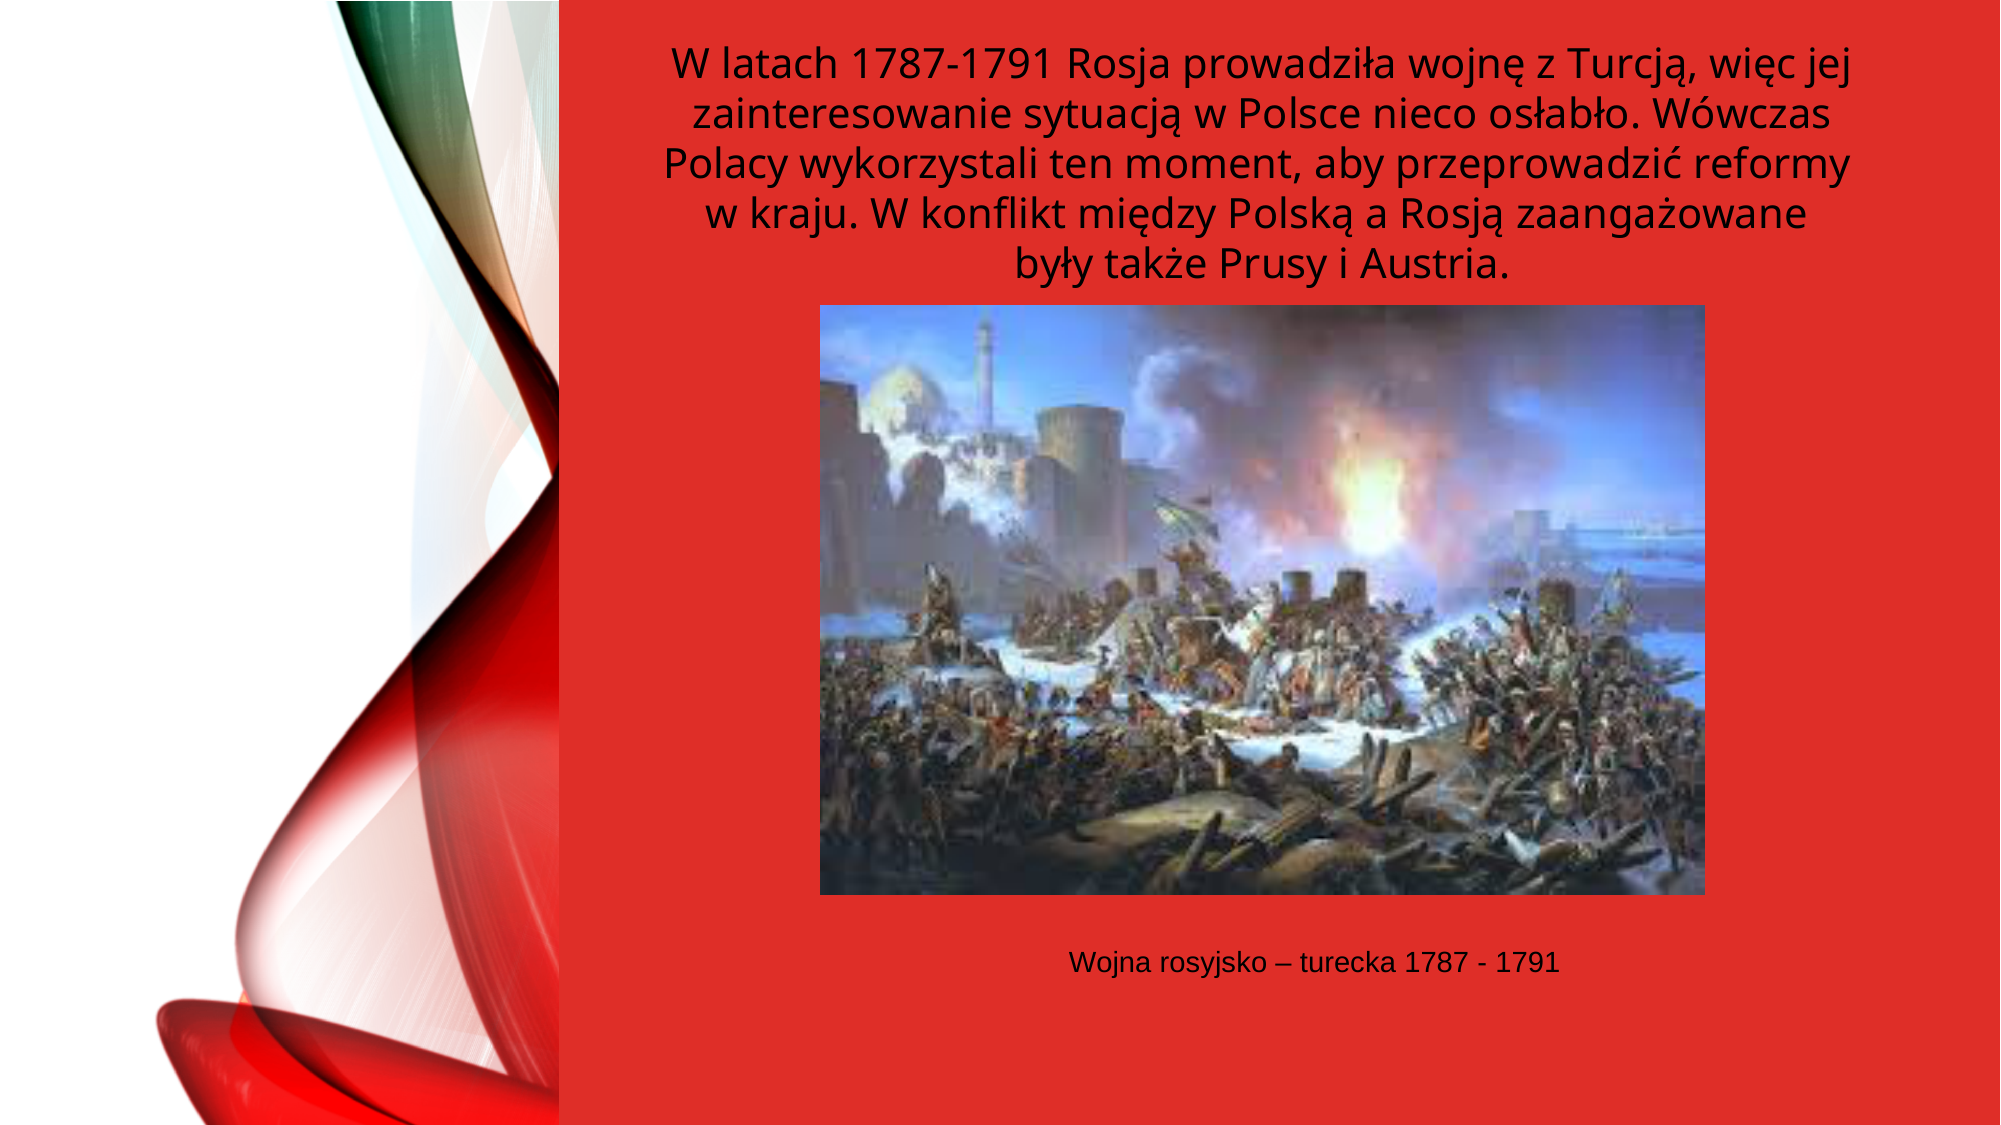

W latach 1787-1791 Rosja prowadziła wojnę z Turcją, więc jej zainteresowanie sytuacją w Polsce nieco osłabło. Wówczas Polacy wykorzystali ten moment, aby przeprowadzić reformy
w kraju. W konflikt między Polską a Rosją zaangażowane
były także Prusy i Austria.
Wojna rosyjsko – turecka 1787 - 1791